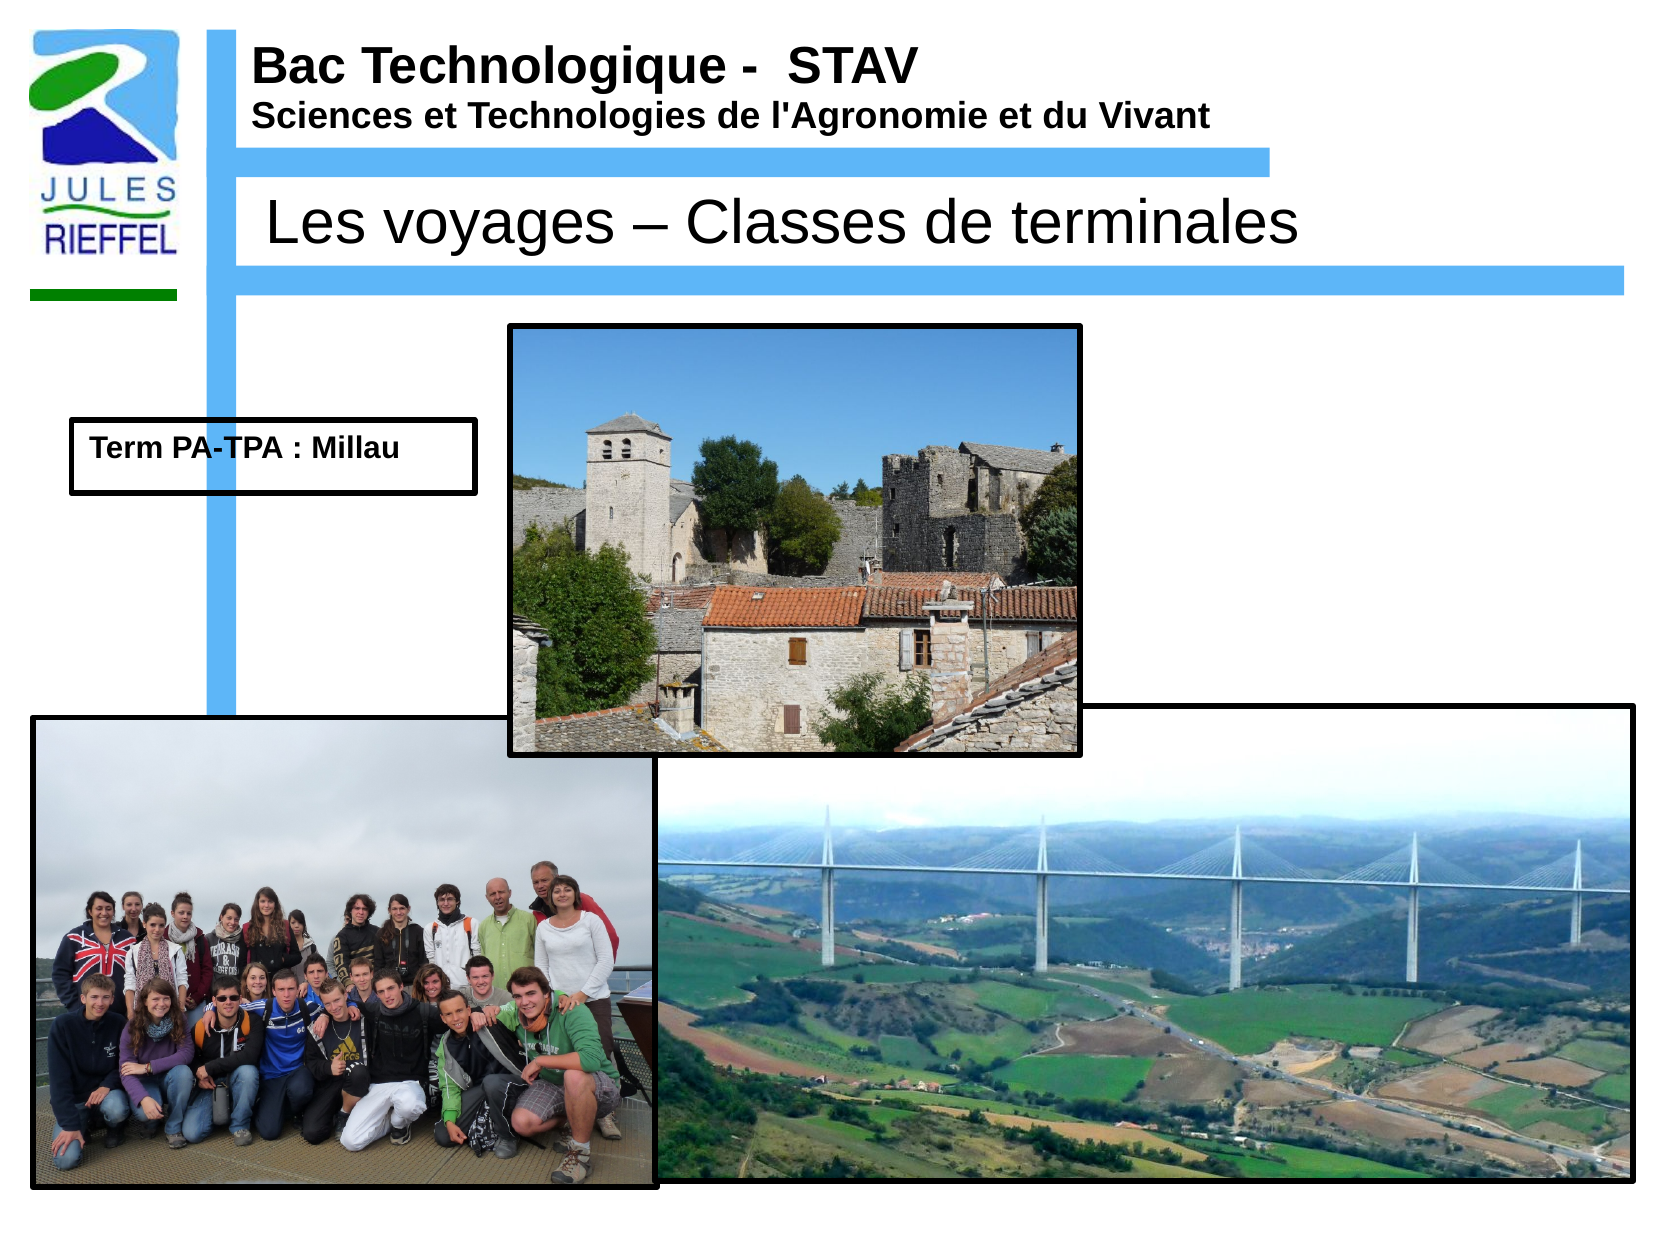

# Les voyages – Classes de terminales
Term PA-TPA : Millau